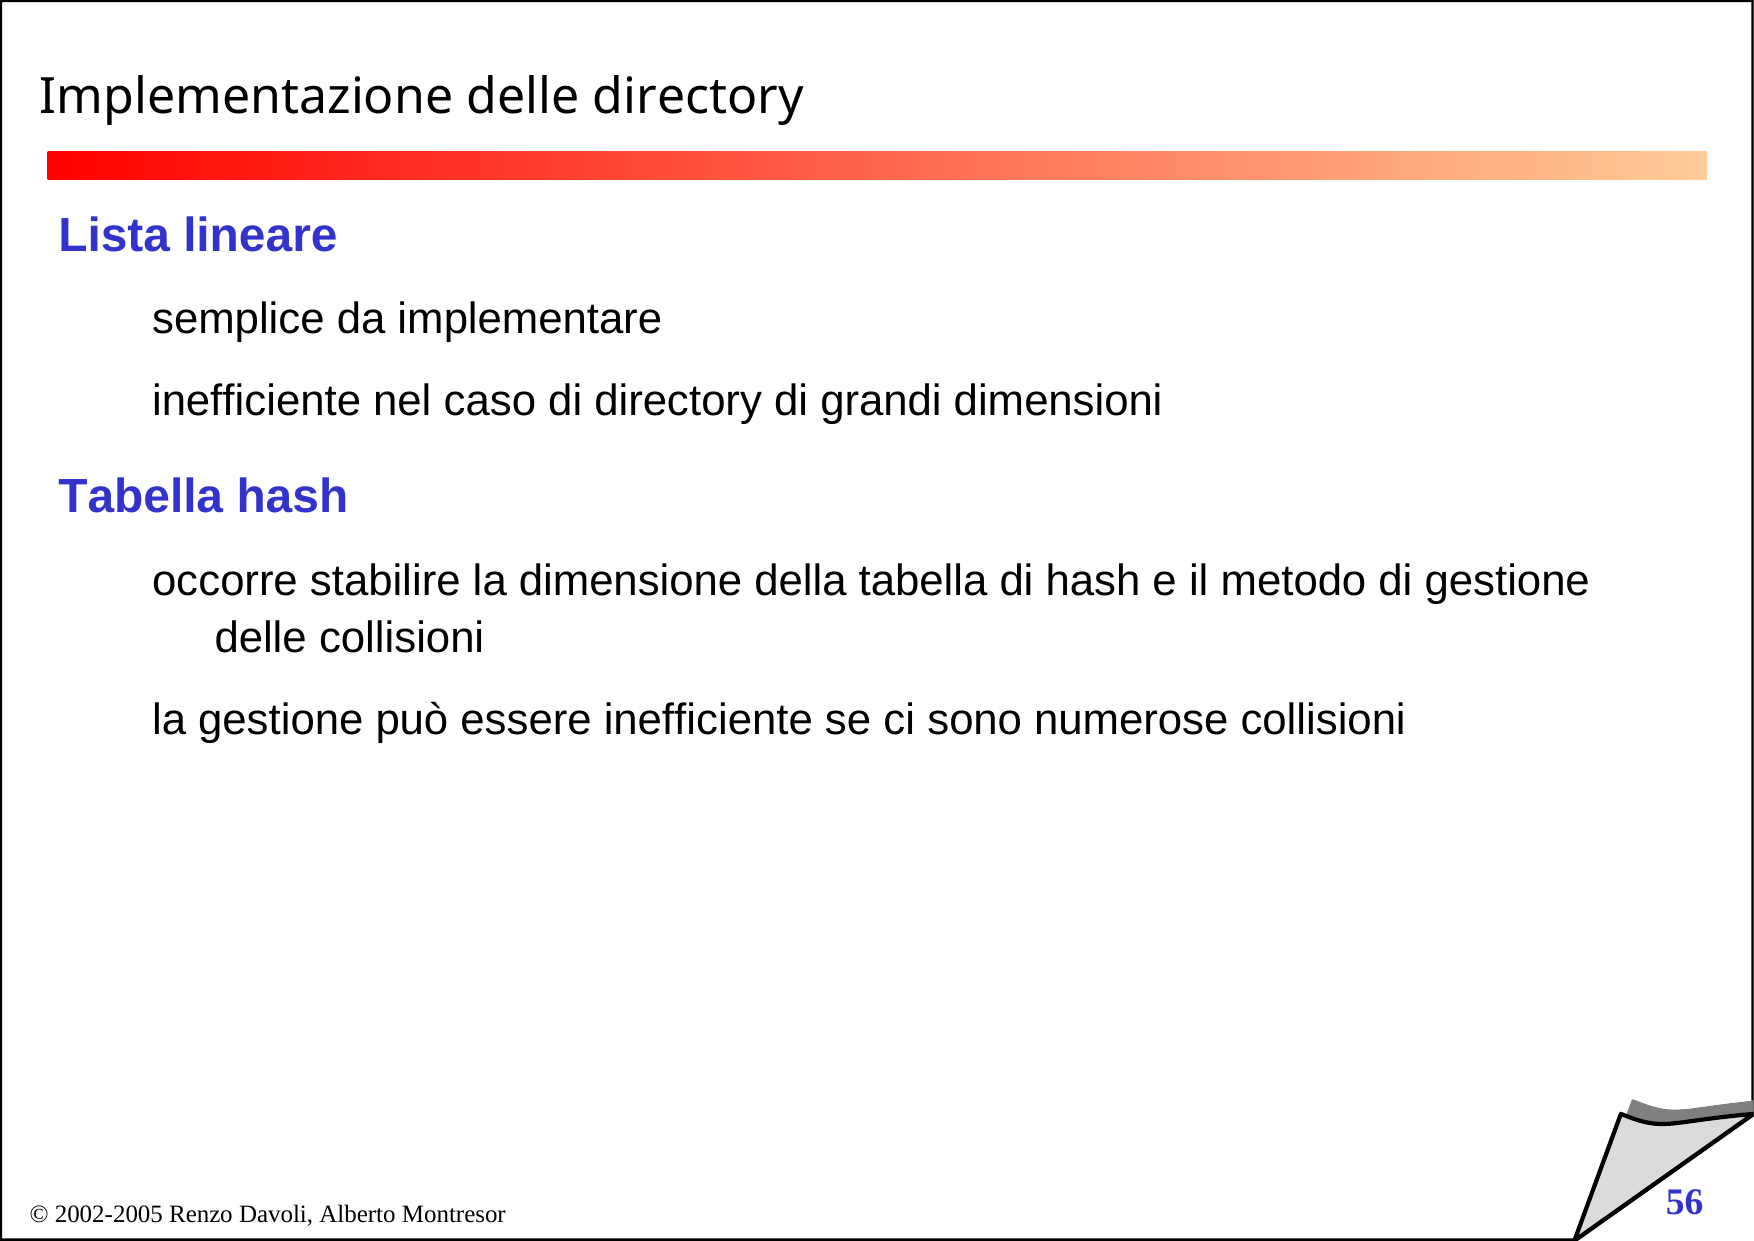

# Implementazione delle directory
Lista lineare
semplice da implementare
inefficiente nel caso di directory di grandi dimensioni
Tabella hash
occorre stabilire la dimensione della tabella di hash e il metodo di gestione delle collisioni
la gestione può essere inefficiente se ci sono numerose collisioni